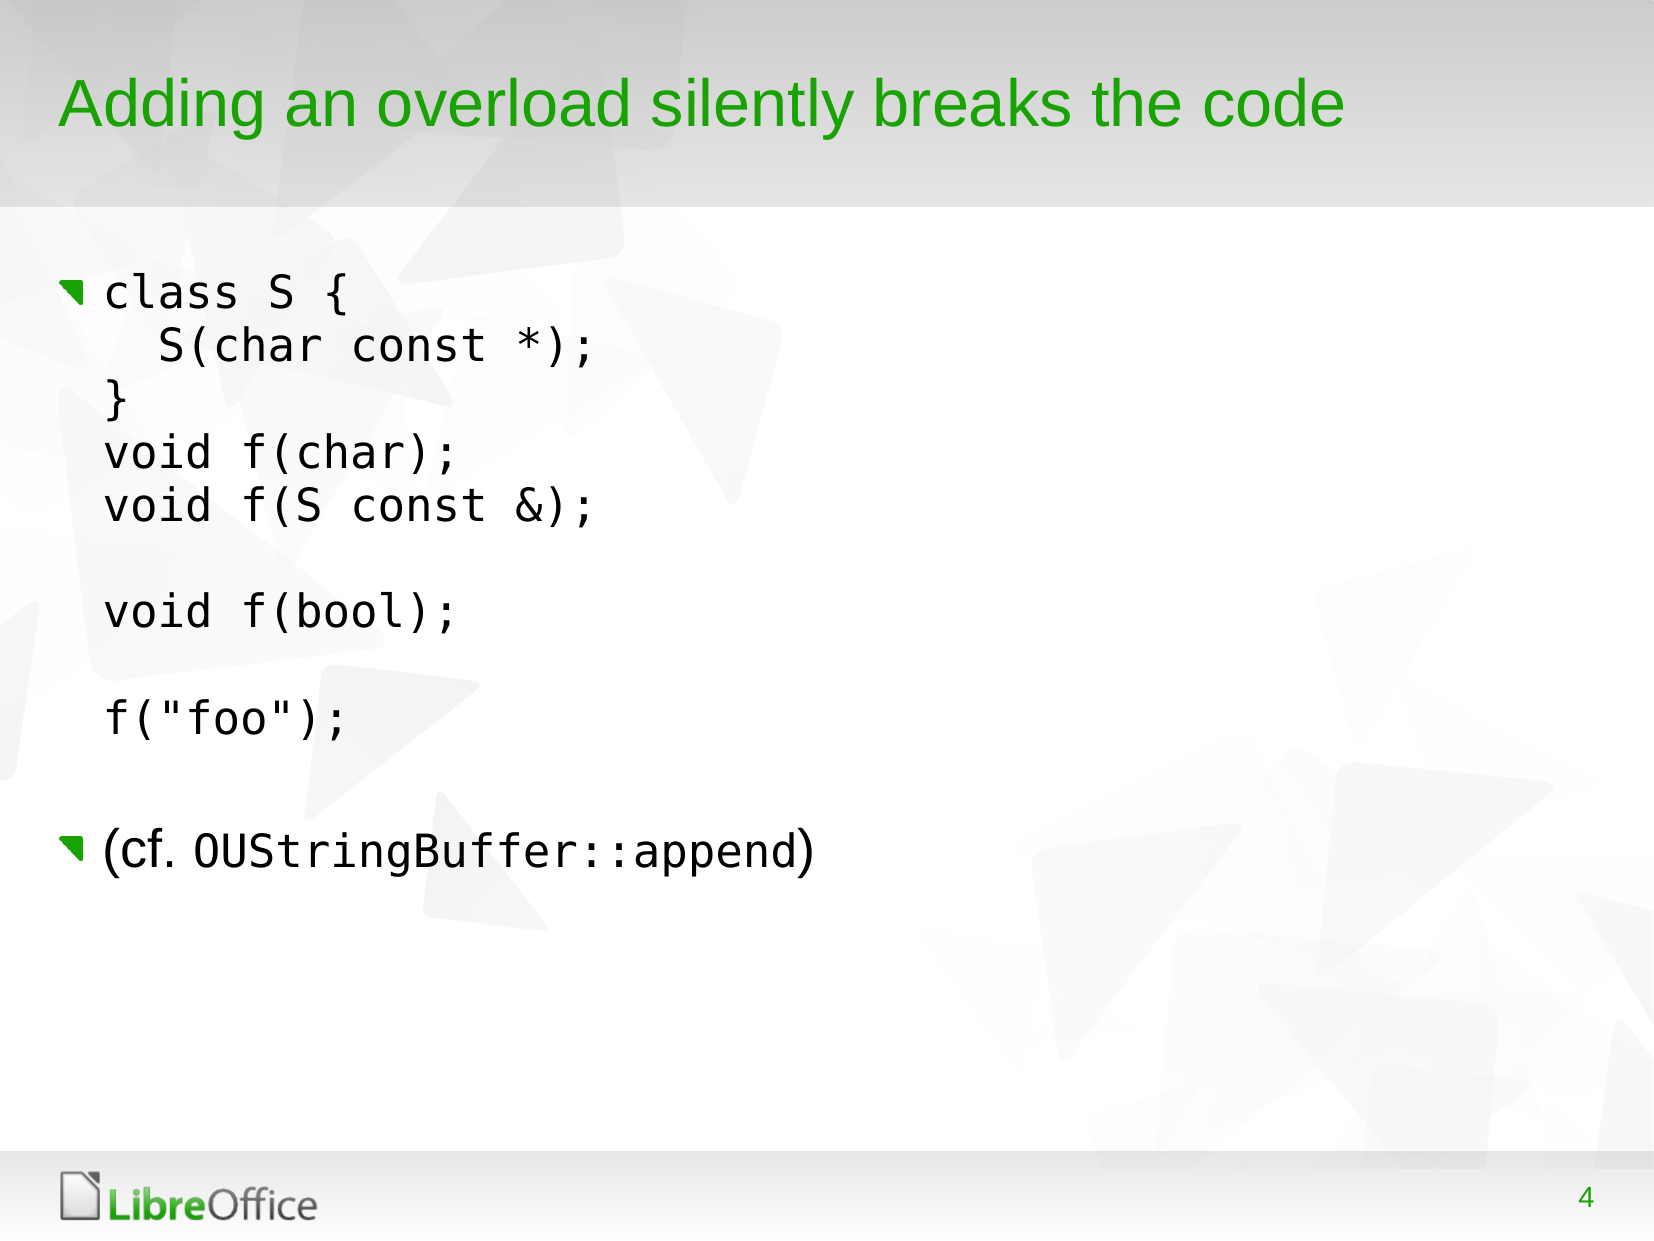

# Adding an overload silently breaks the code
class S {
 S(char const *);
}
void f(char);
void f(S const &);
void f(bool);
f("foo");
(cf. OUStringBuffer::append)
4